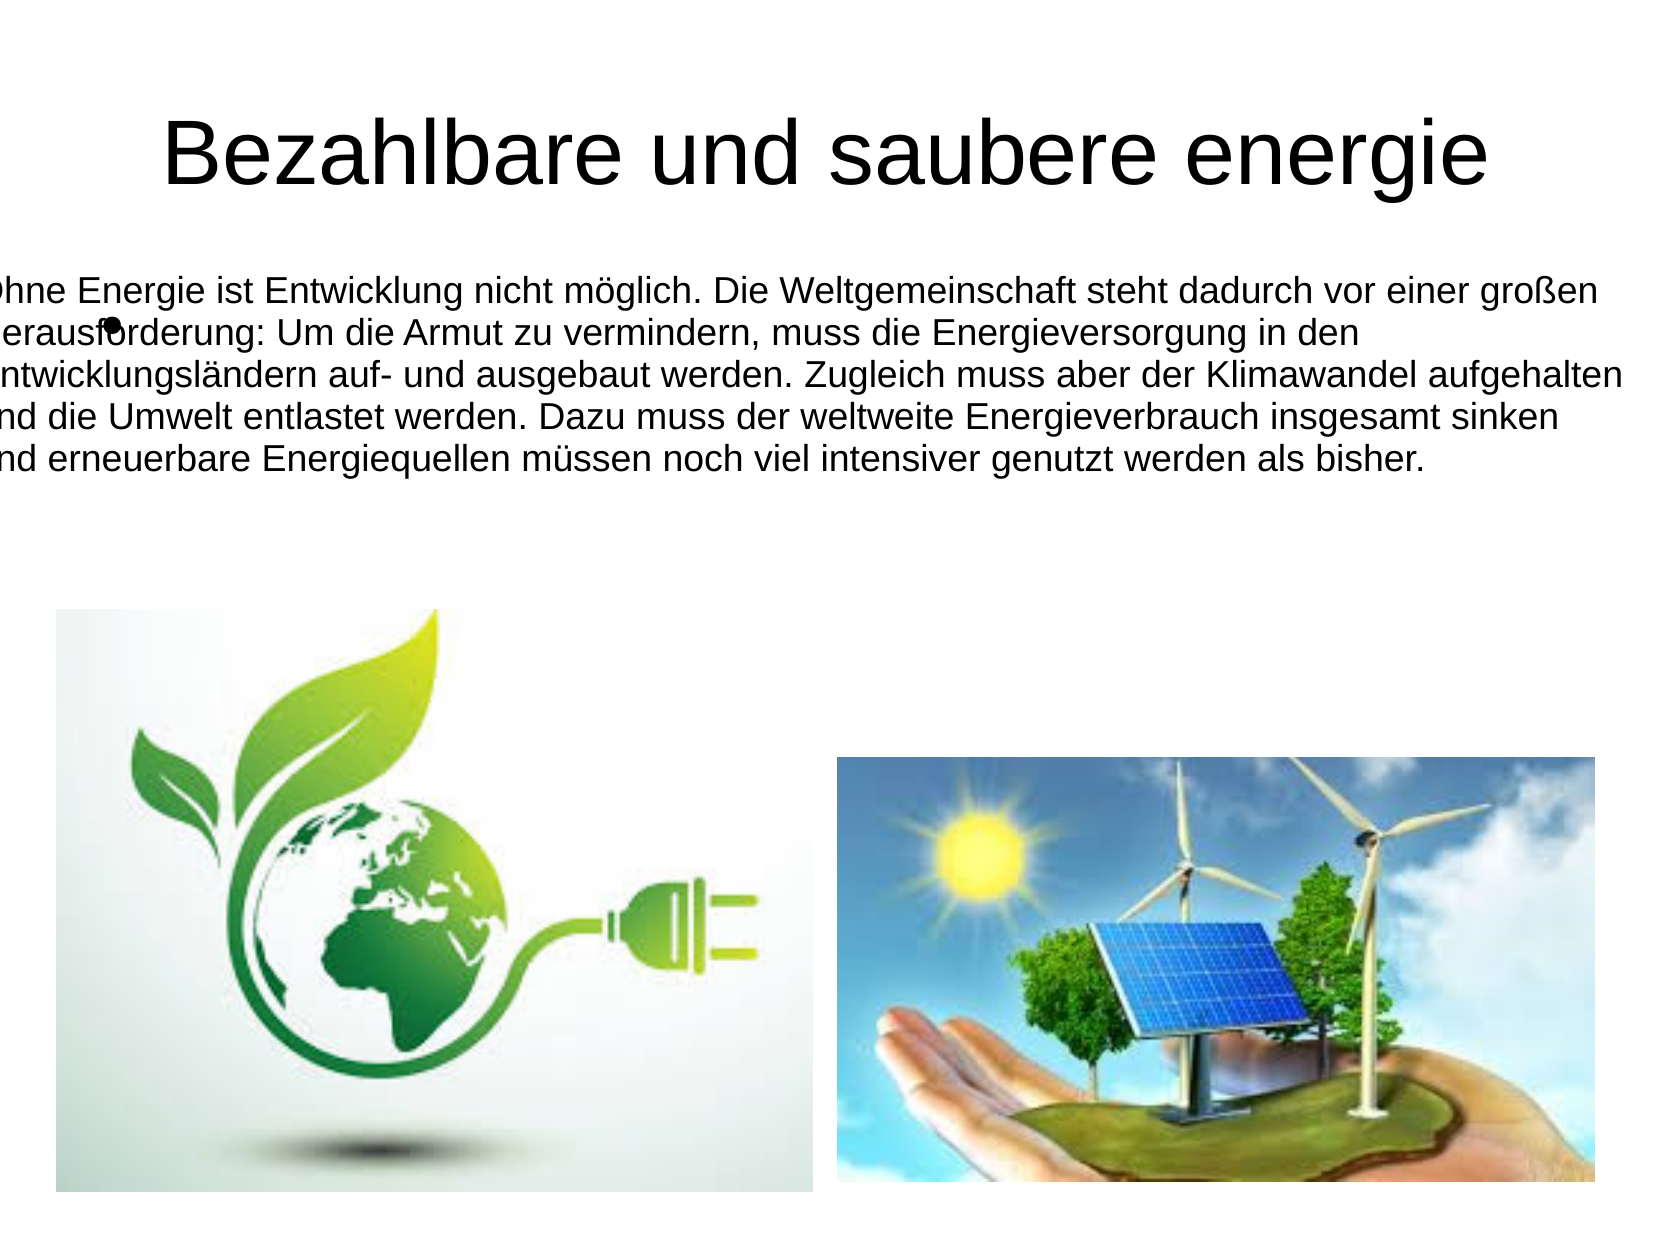

# Bezahlbare und saubere energie
Ohne Energie ist Entwicklung nicht möglich. Die Weltgemeinschaft steht dadurch vor einer großen Herausforderung: Um die Armut zu vermindern, muss die Energieversorgung in den Entwicklungsländern auf- und ausgebaut werden. Zugleich muss aber der Klimawandel aufgehalten und die Umwelt entlastet werden. Dazu muss der weltweite Energieverbrauch insgesamt sinken und erneuerbare Energiequellen müssen noch viel intensiver genutzt werden als bisher.